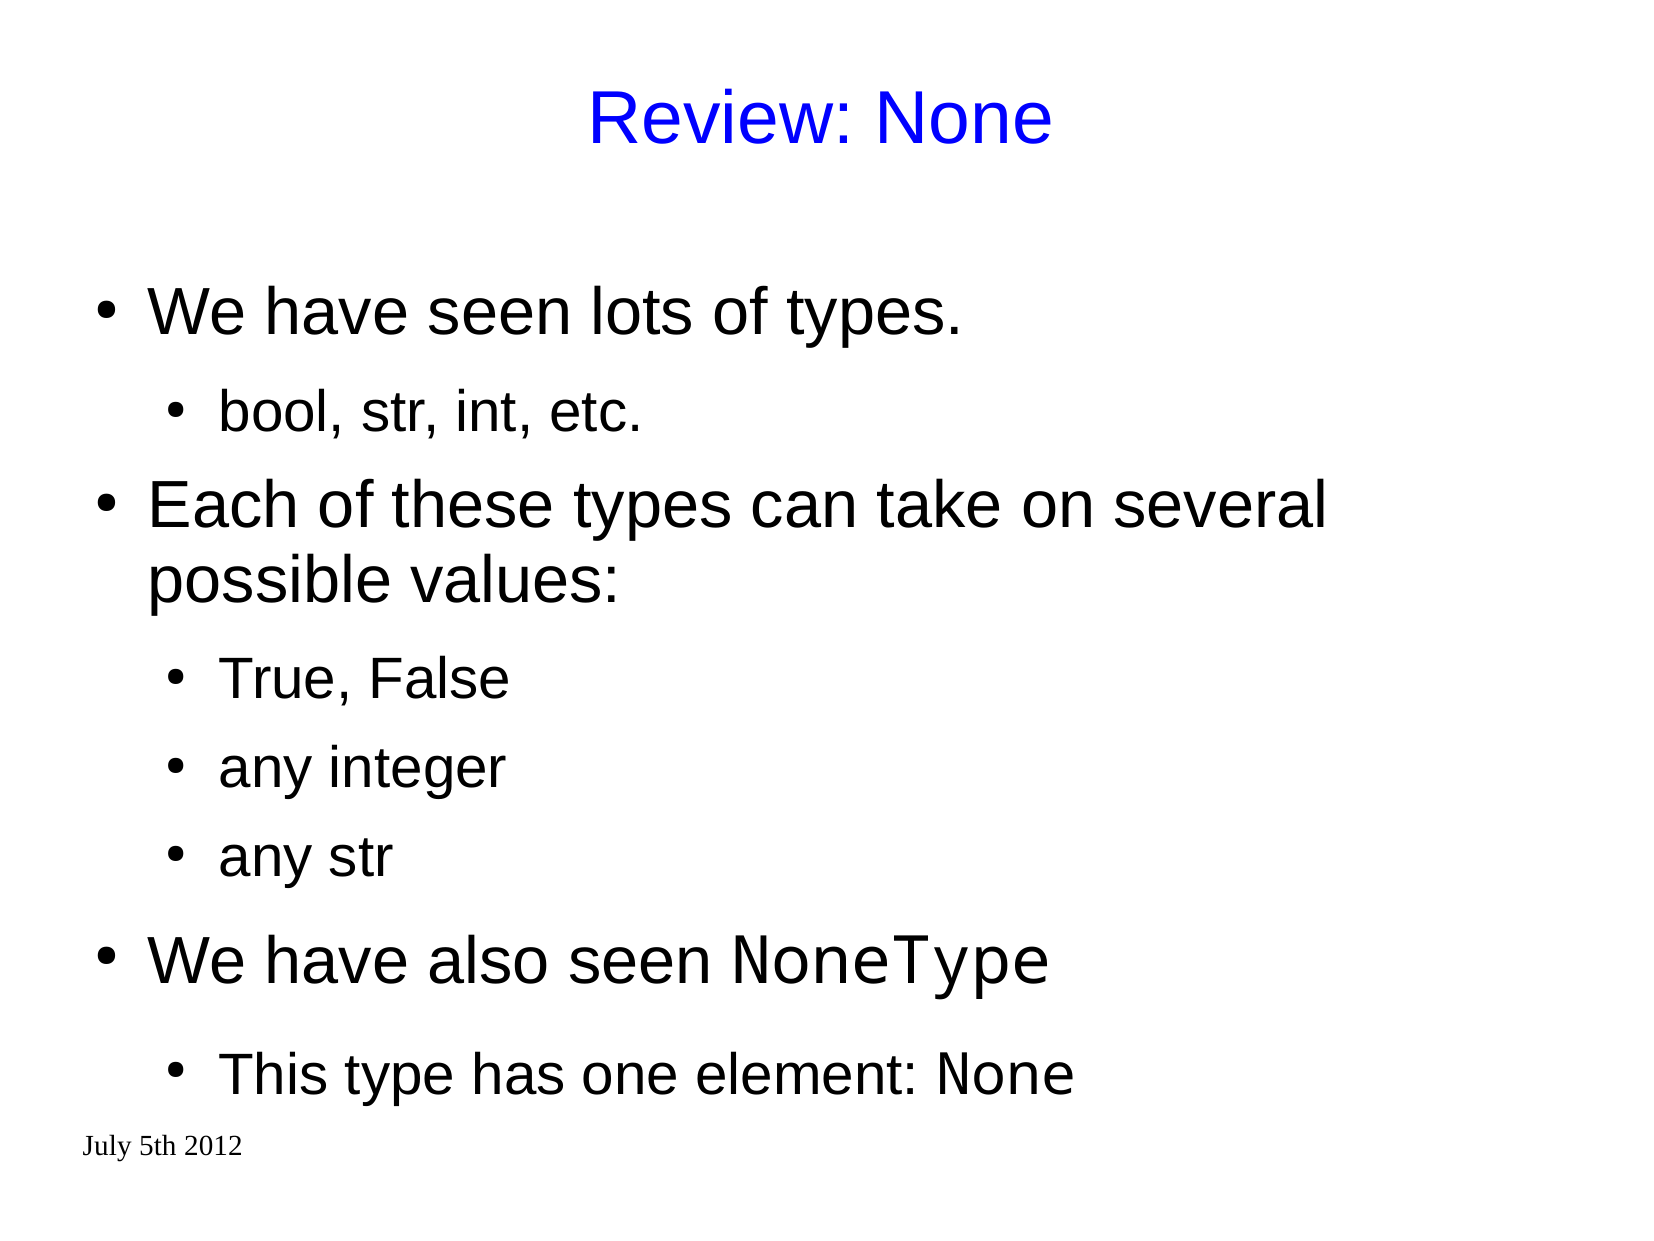

# Review: None
We have seen lots of types.
bool, str, int, etc.
Each of these types can take on several possible values:
True, False
any integer
any str
We have also seen NoneType
This type has one element: None
July 5th 2012